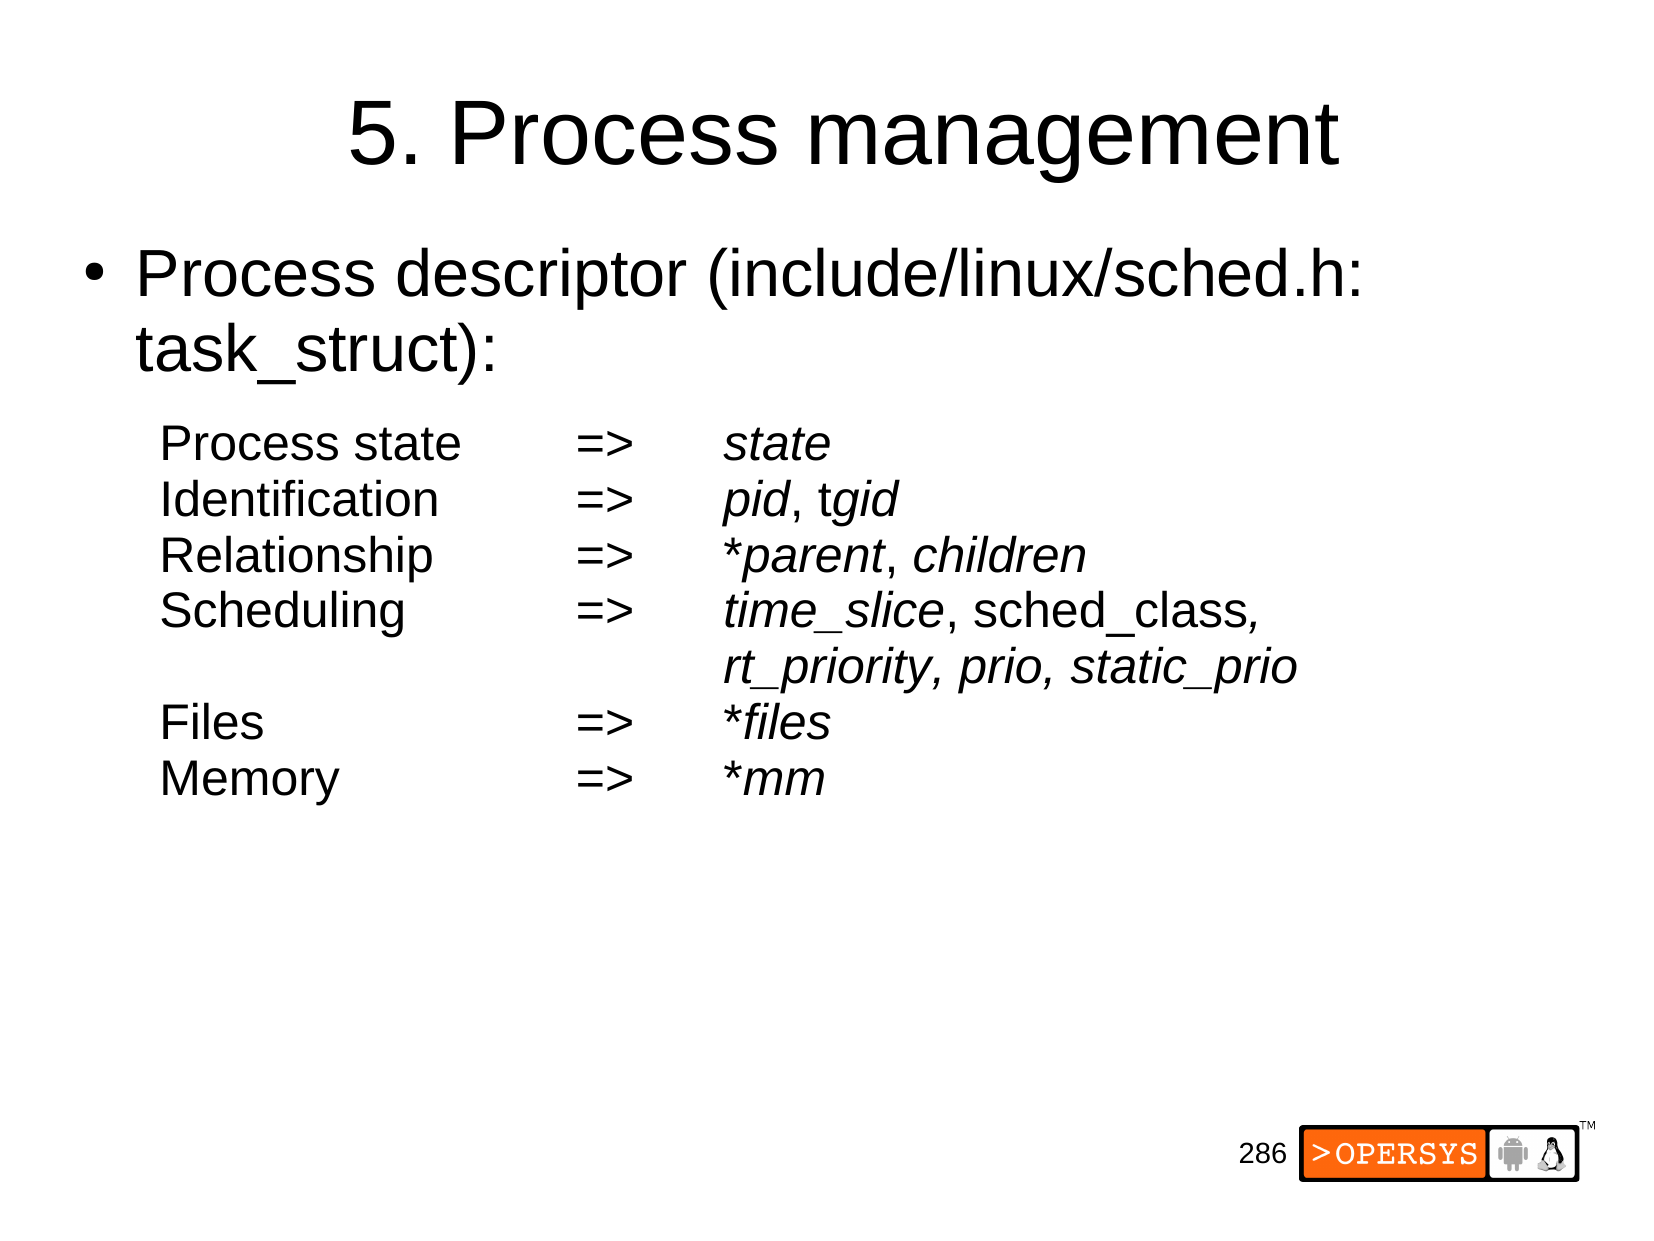

# 5. Process management
Process descriptor (include/linux/sched.h: task_struct):
Process state		=>		state
Identification		=>		pid, tgid
Relationship		=>		*parent, children
Scheduling			=>		time_slice, sched_class,
							rt_priority, prio, static_prio
Files					=>		*files
Memory				=>		*mm